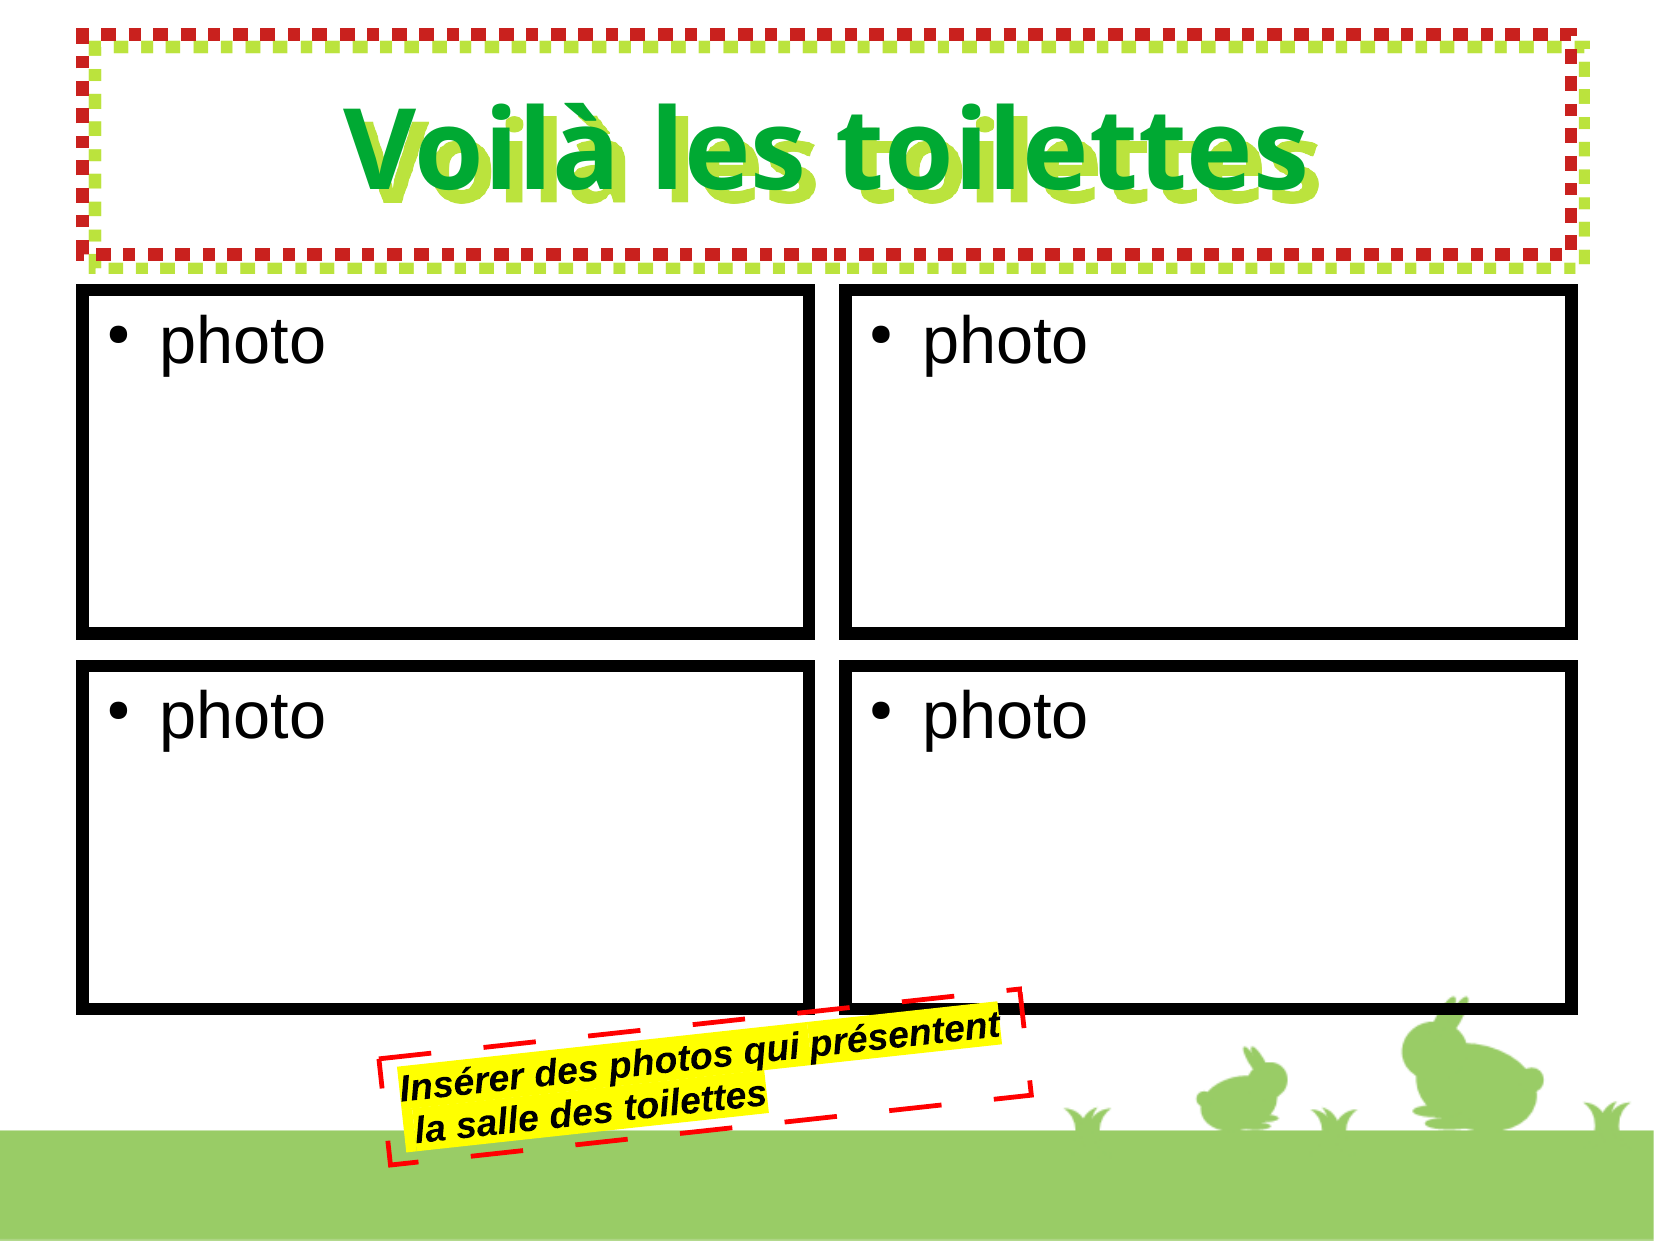

# Voilà les toilettes
photo
photo
photo
photo